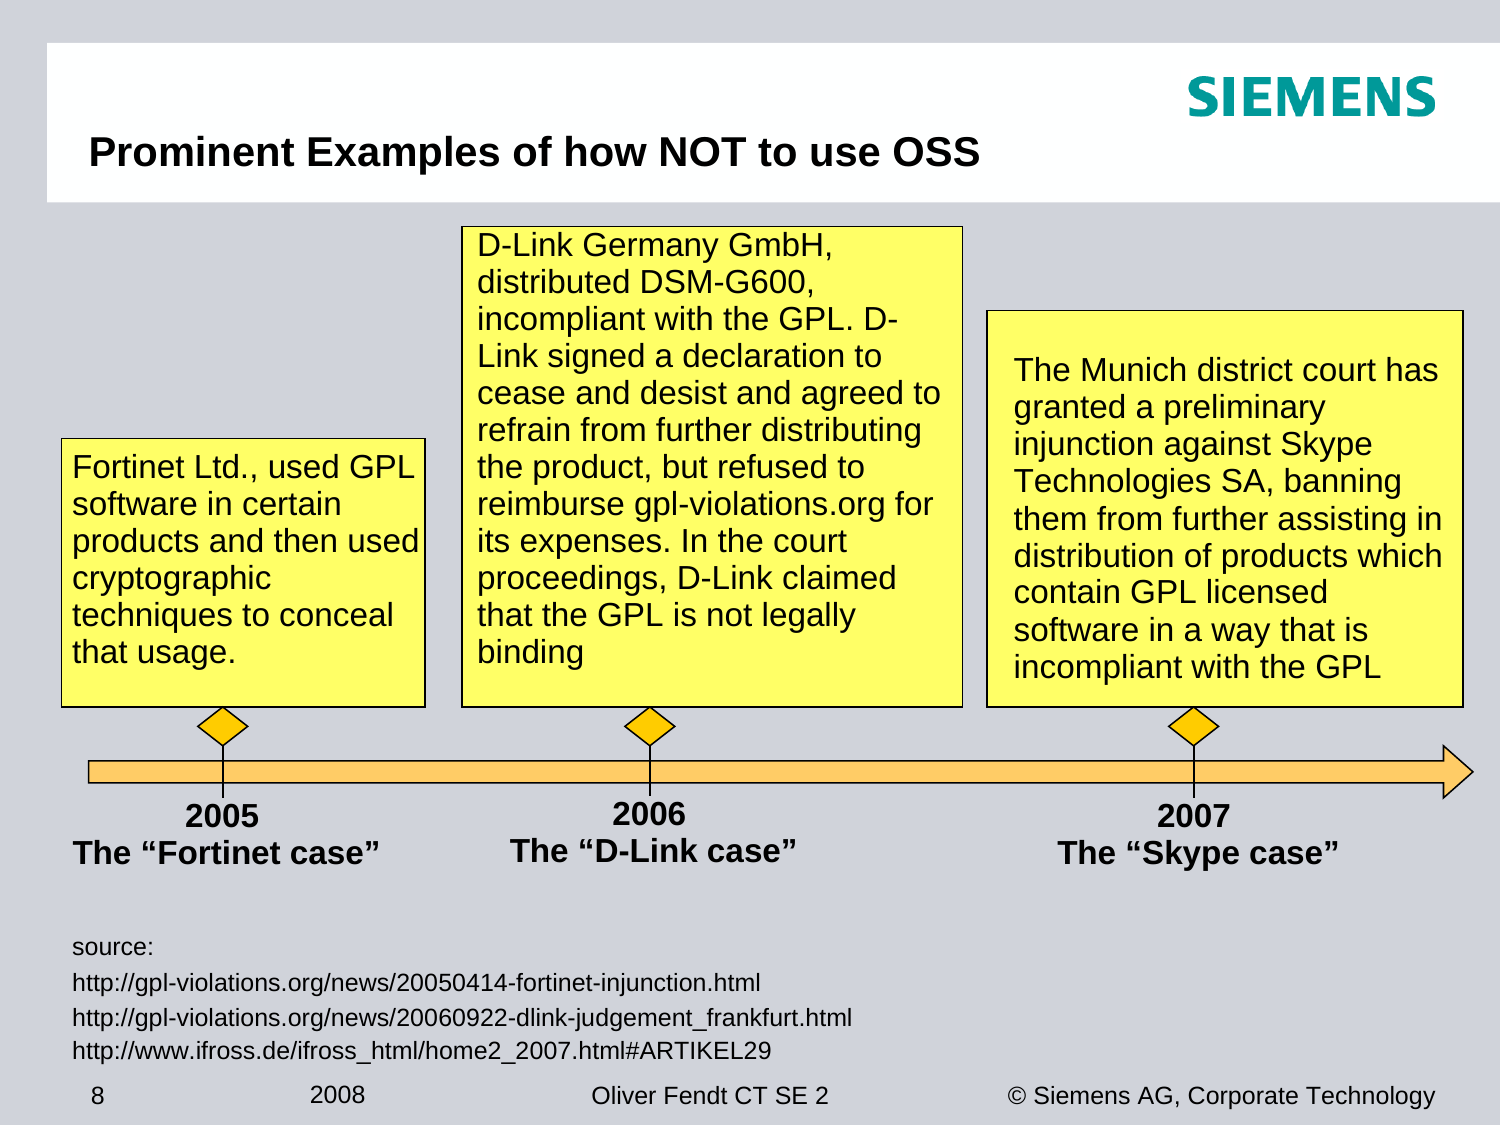

# Prominent Examples of how NOT to use OSS
D-Link Germany GmbH, distributed DSM-G600, incompliant with the GPL. D-Link signed a declaration to cease and desist and agreed to refrain from further distributing the product, but refused to reimburse gpl-violations.org for its expenses. In the court proceedings, D-Link claimed that the GPL is not legally binding
2006
The “D-Link case”
The Munich district court has granted a preliminary injunction against Skype Technologies SA, banning them from further assisting in distribution of products which contain GPL licensed software in a way that is incompliant with the GPL
2007
The “Skype case”
Fortinet Ltd., used GPL software in certain products and then used cryptographic techniques to conceal that usage.
2005
The “Fortinet case”
source:
http://gpl-violations.org/news/20050414-fortinet-injunction.html
http://gpl-violations.org/news/20060922-dlink-judgement_frankfurt.html
http://www.ifross.de/ifross_html/home2_2007.html#ARTIKEL29